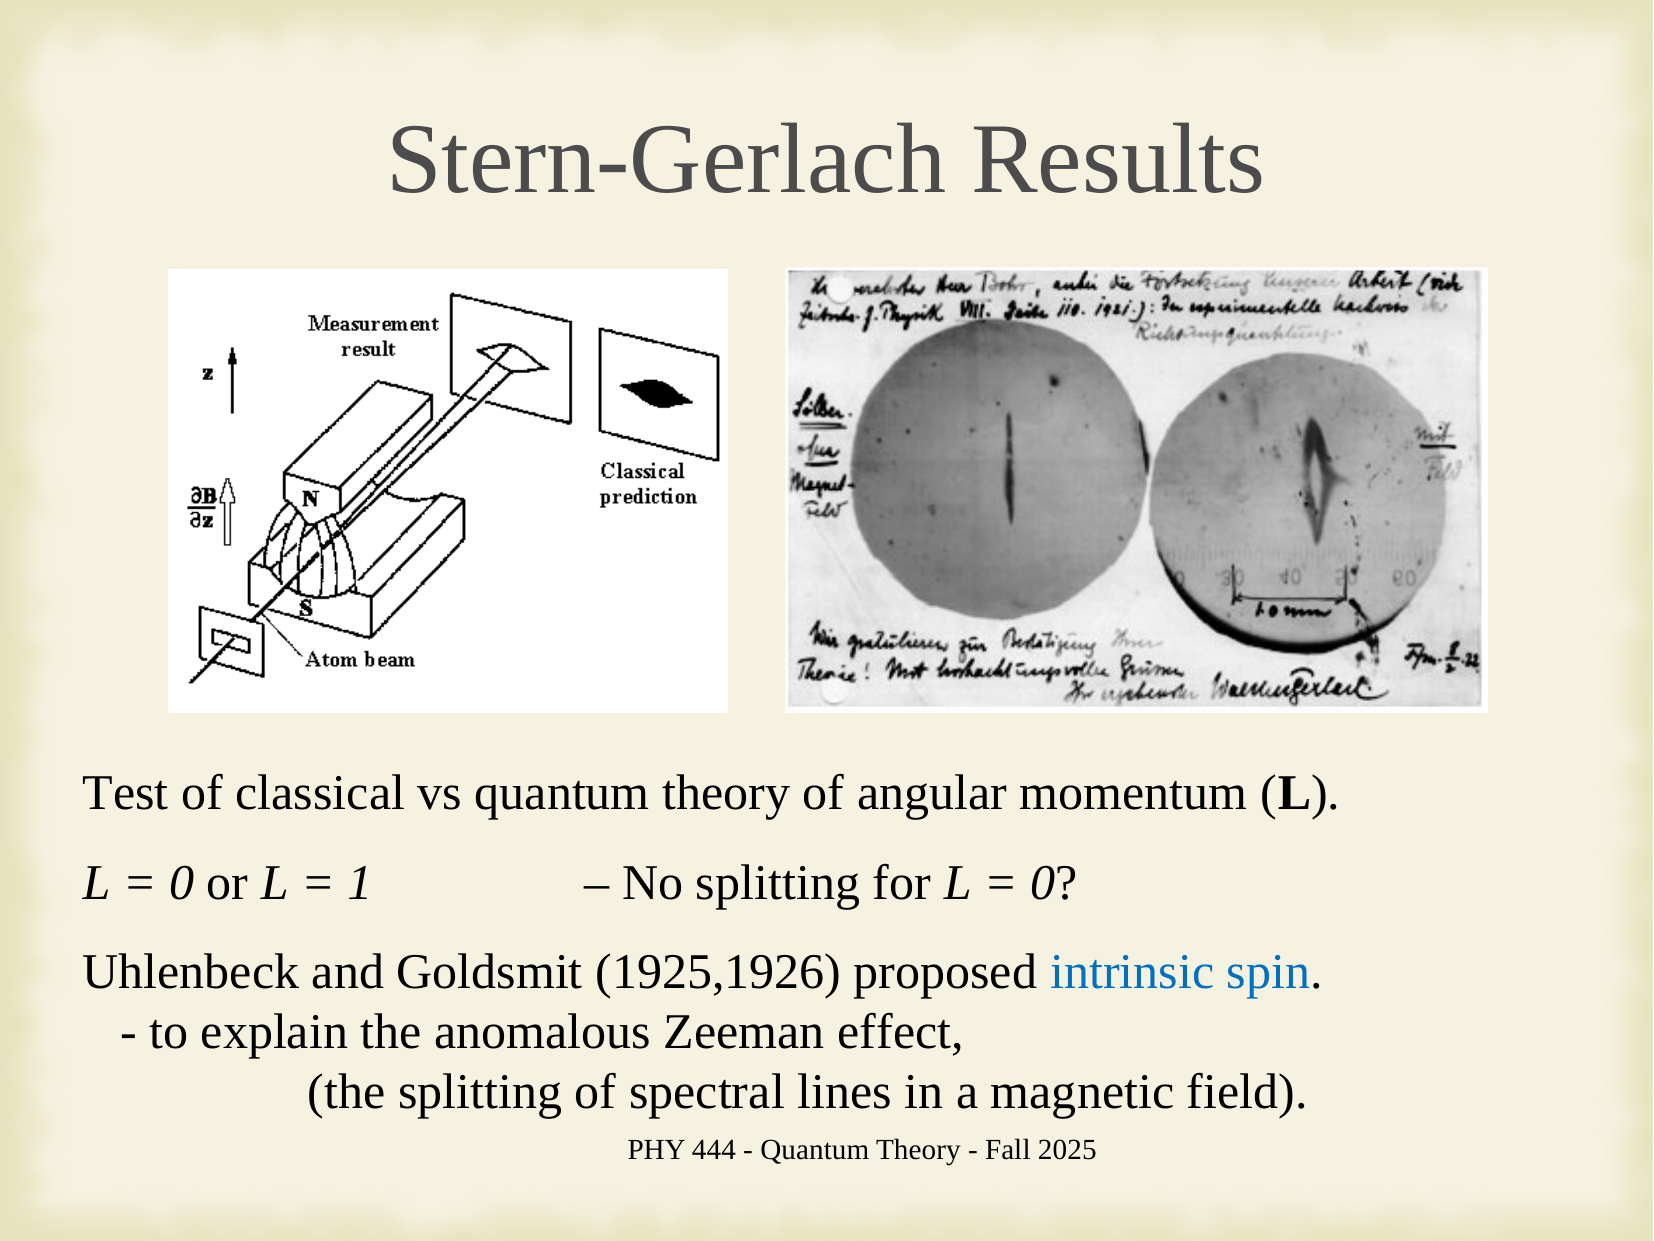

Stern-Gerlach Results
Test of classical vs quantum theory of angular momentum (L).
L = 0 or L = 1 – No splitting for L = 0?
Uhlenbeck and Goldsmit (1925,1926) proposed intrinsic spin.
 - to explain the anomalous Zeeman effect,
 (the splitting of spectral lines in a magnetic field).
PHY 444 - Quantum Theory - Fall 2025